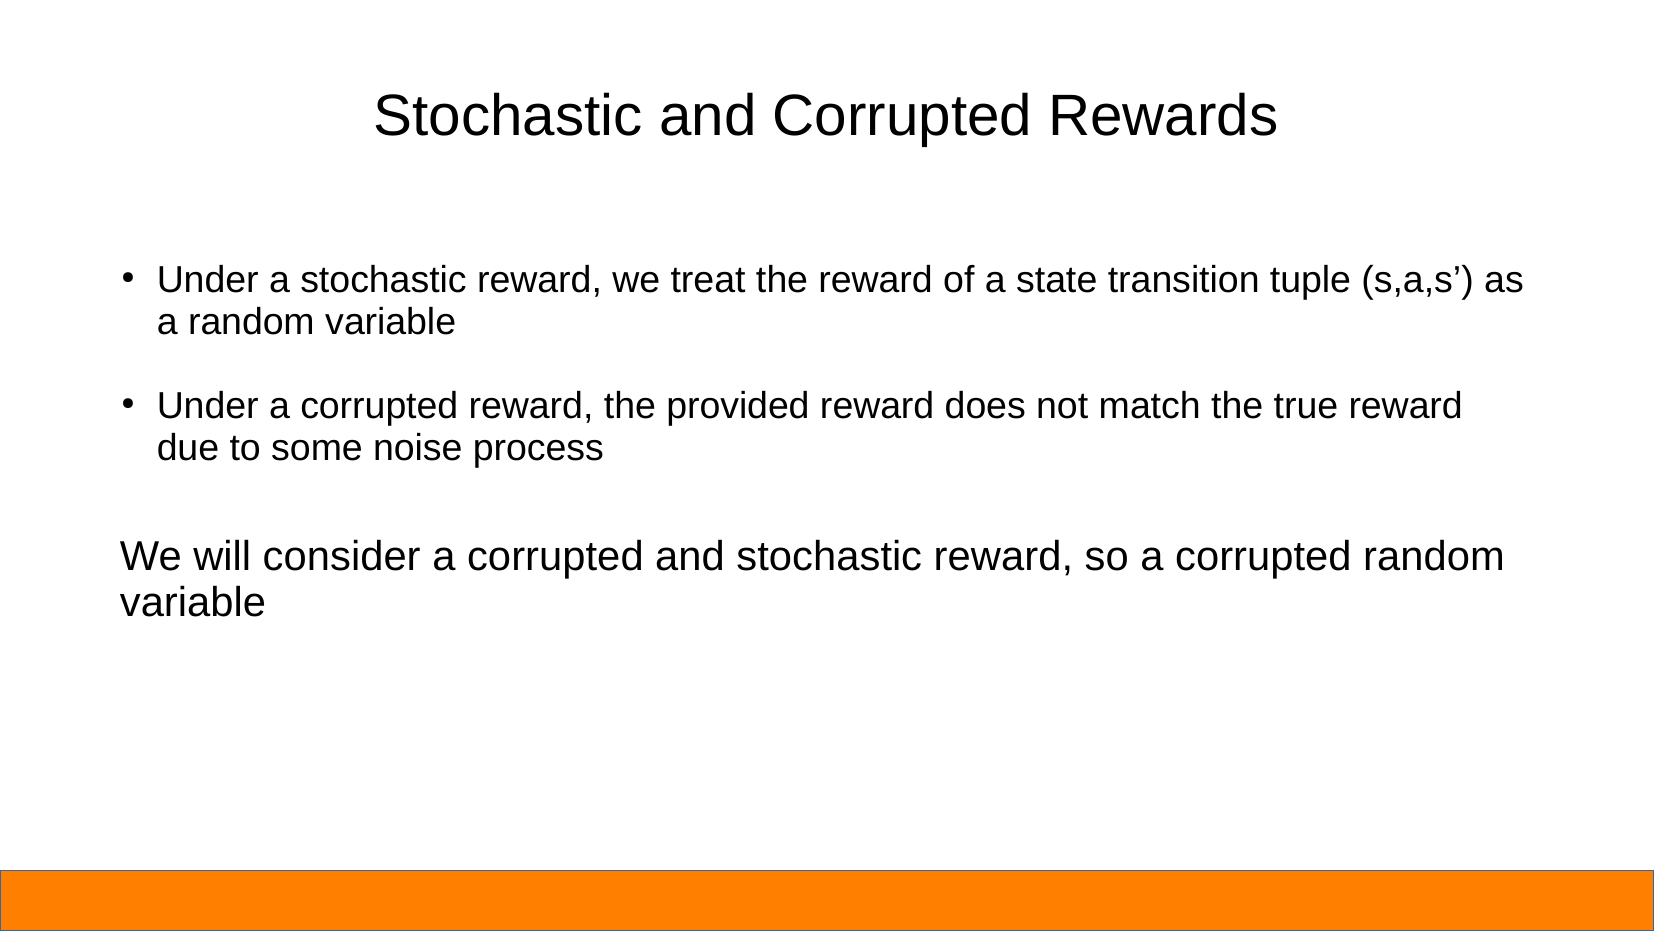

Stochastic and Corrupted Rewards
Under a stochastic reward, we treat the reward of a state transition tuple (s,a,s’) as a random variable
Under a corrupted reward, the provided reward does not match the true reward due to some noise process
We will consider a corrupted and stochastic reward, so a corrupted random variable